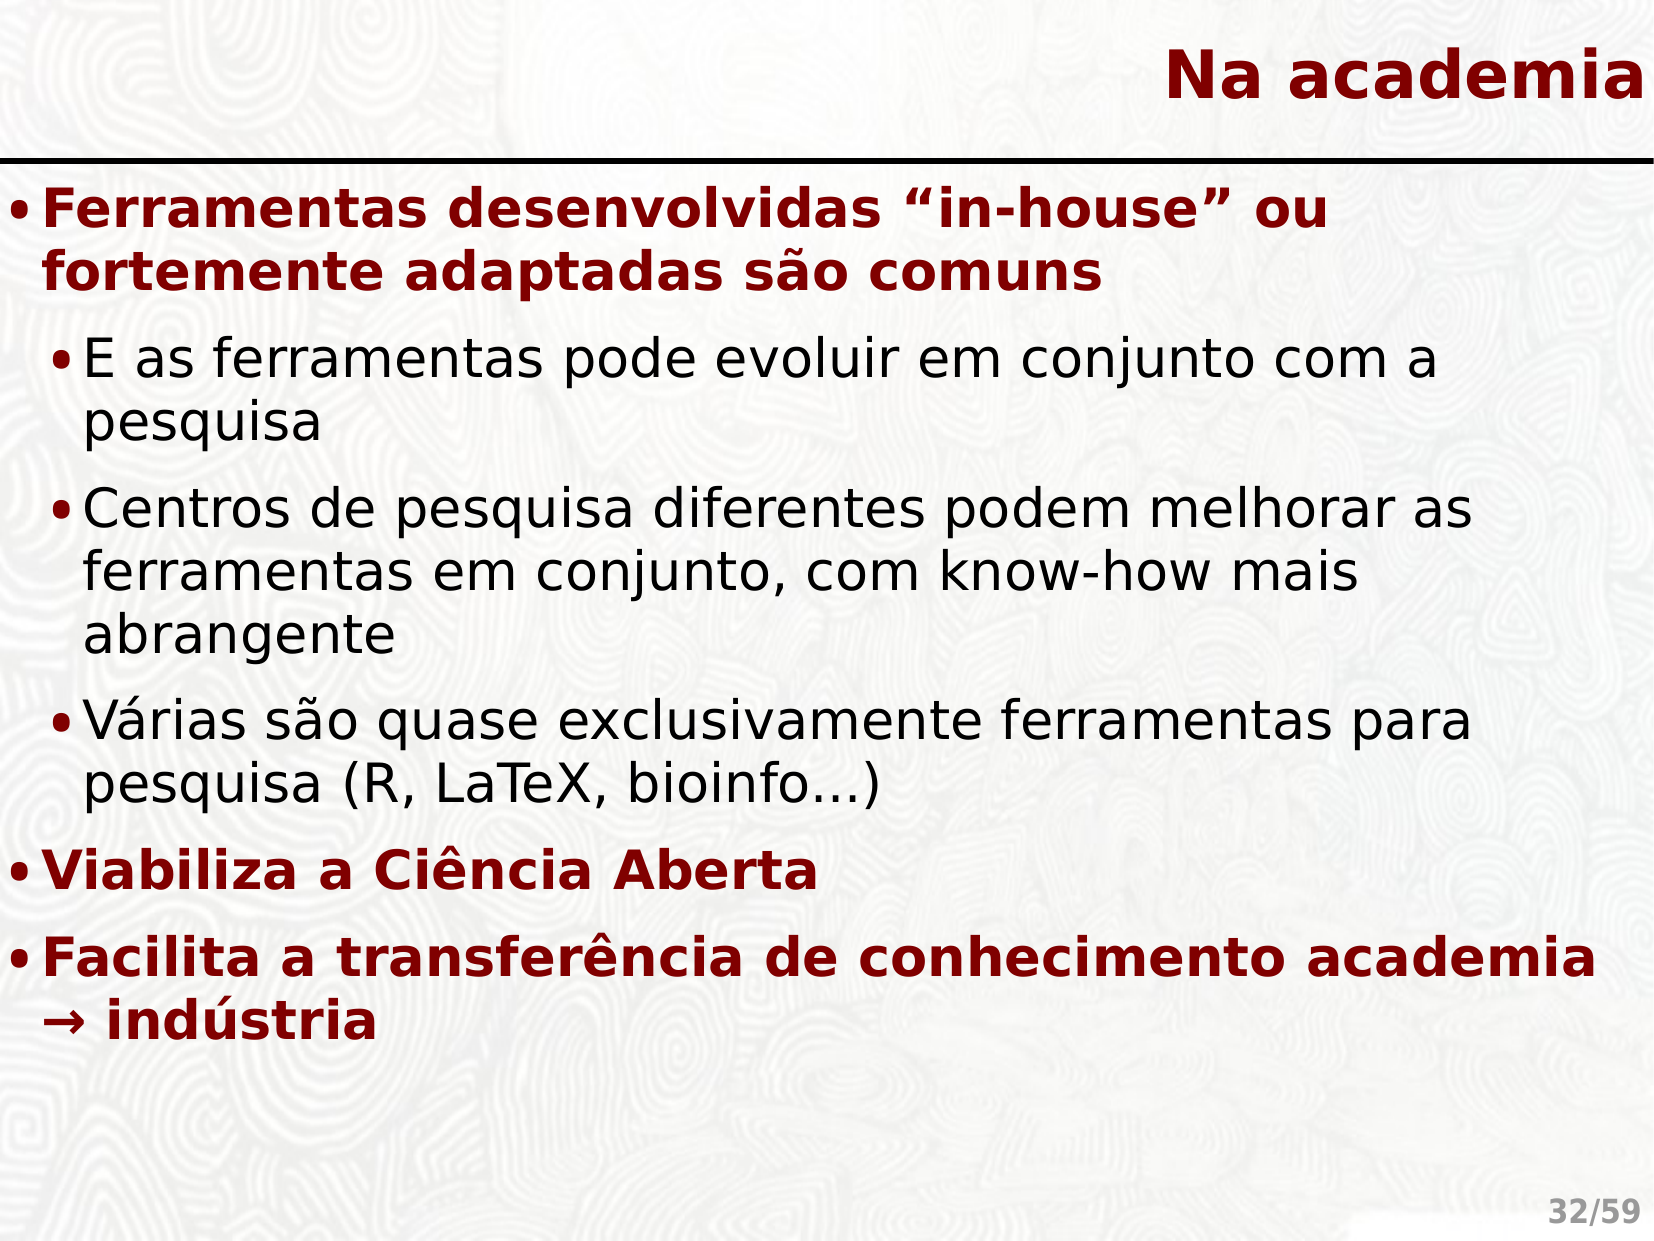

# Na academia
Ferramentas desenvolvidas “in-house” ou fortemente adaptadas são comuns
E as ferramentas pode evoluir em conjunto com a pesquisa
Centros de pesquisa diferentes podem melhorar as ferramentas em conjunto, com know-how mais abrangente
Várias são quase exclusivamente ferramentas para pesquisa (R, LaTeX, bioinfo...)
Viabiliza a Ciência Aberta
Facilita a transferência de conhecimento academia → indústria
32